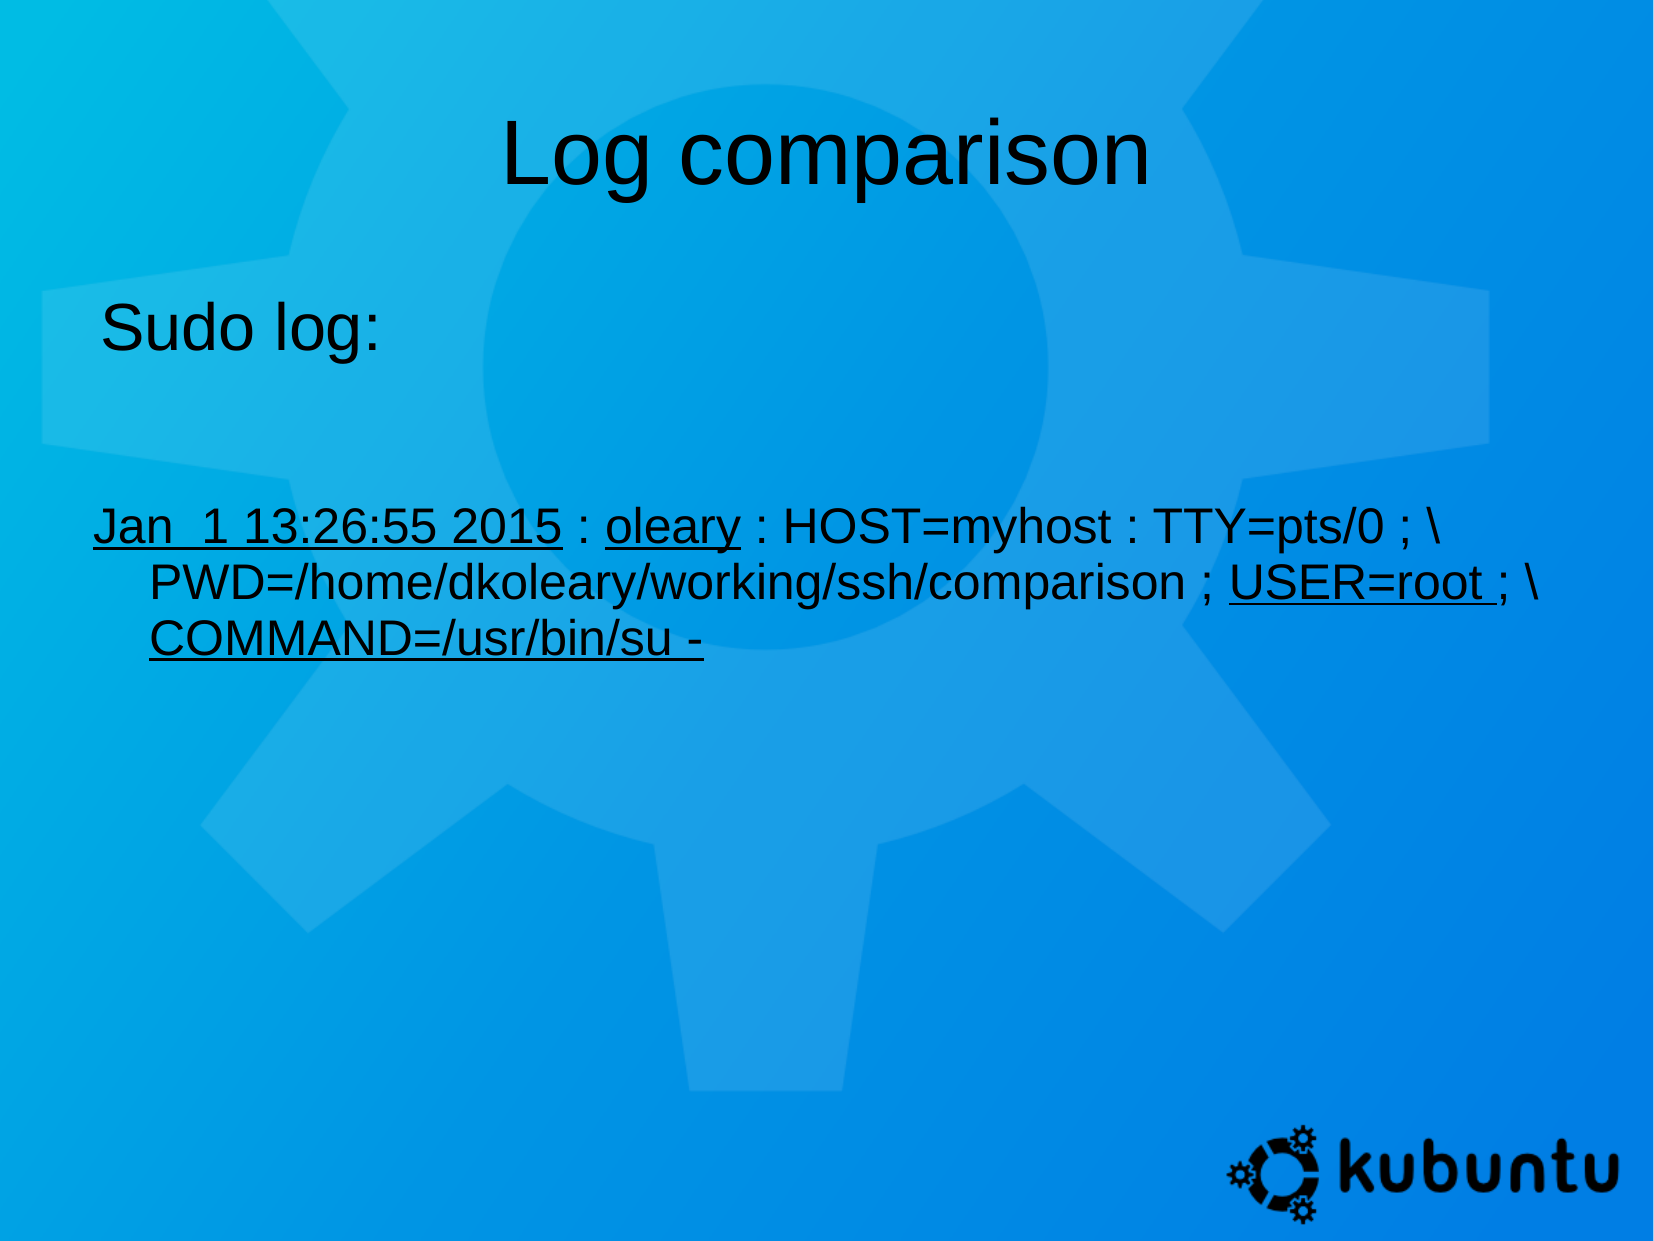

# Log comparison
Sudo log:
Jan 1 13:26:55 2015 : oleary : HOST=myhost : TTY=pts/0 ; \
 PWD=/home/dkoleary/working/ssh/comparison ; USER=root ; \
 COMMAND=/usr/bin/su -